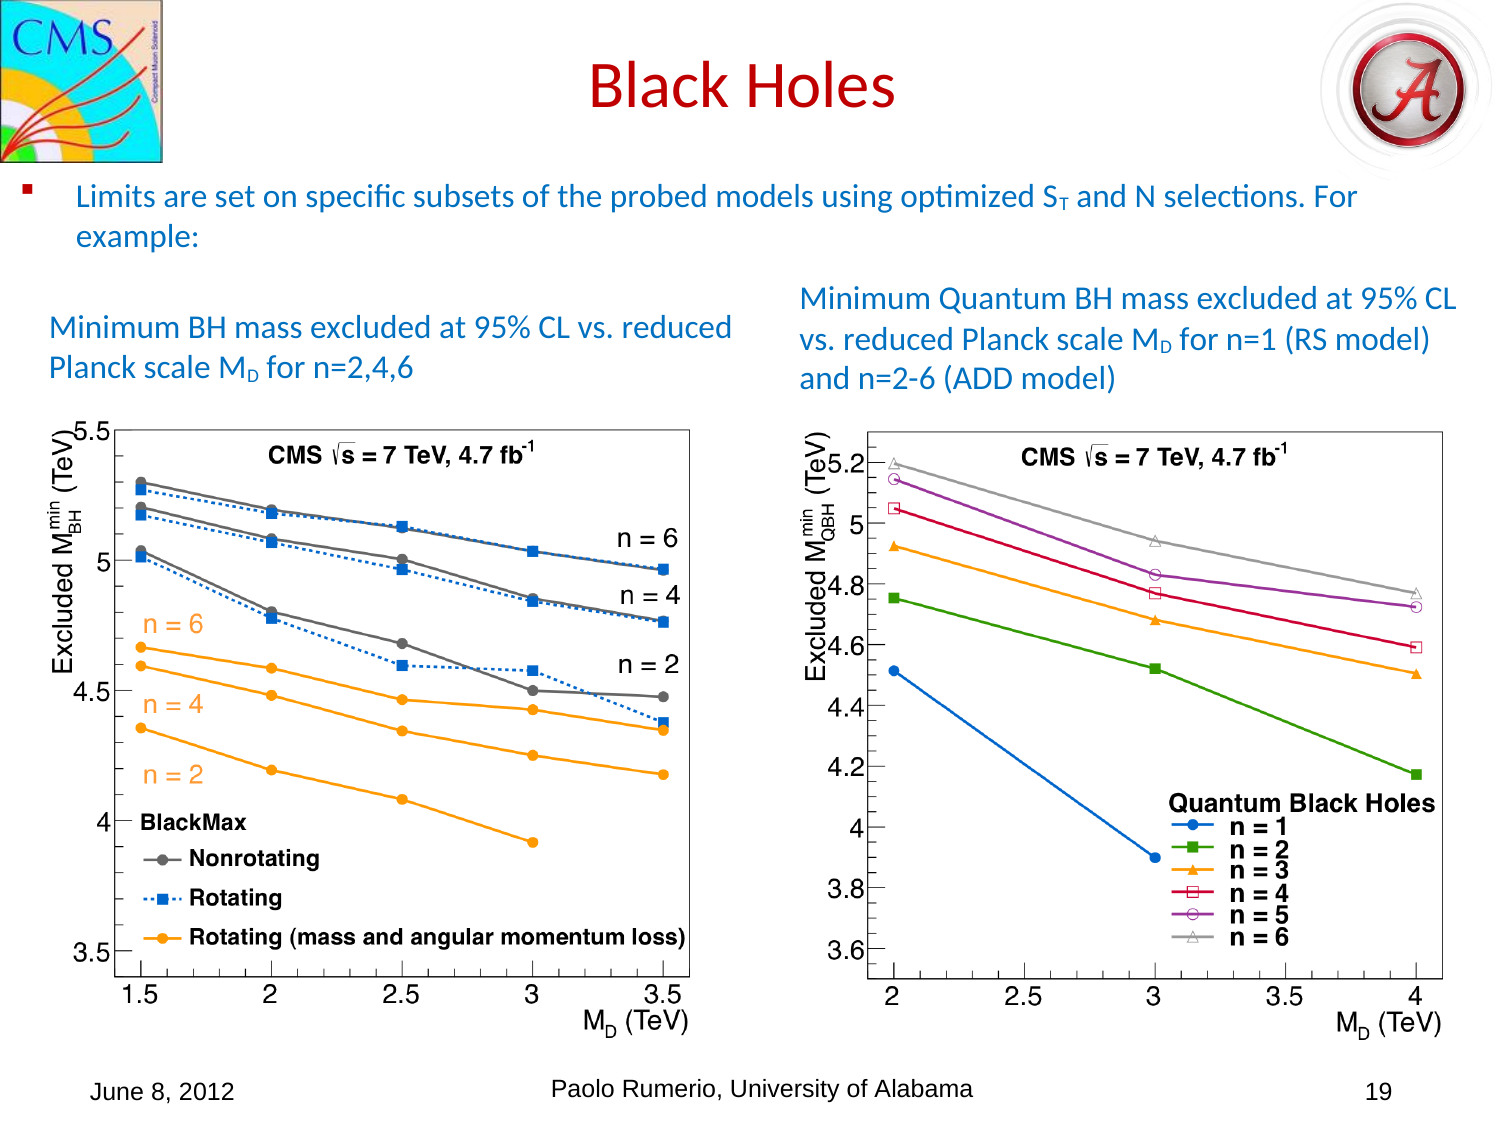

Black Holes
Limits are set on specific subsets of the probed models using optimized ST and N selections. For example:
Minimum Quantum BH mass excluded at 95% CL vs. reduced Planck scale MD for n=1 (RS model) and n=2-6 (ADD model)
Minimum BH mass excluded at 95% CL vs. reduced Planck scale MD for n=2,4,6
Paolo Rumerio, Univ. of Alabama
June 8, 2012
19